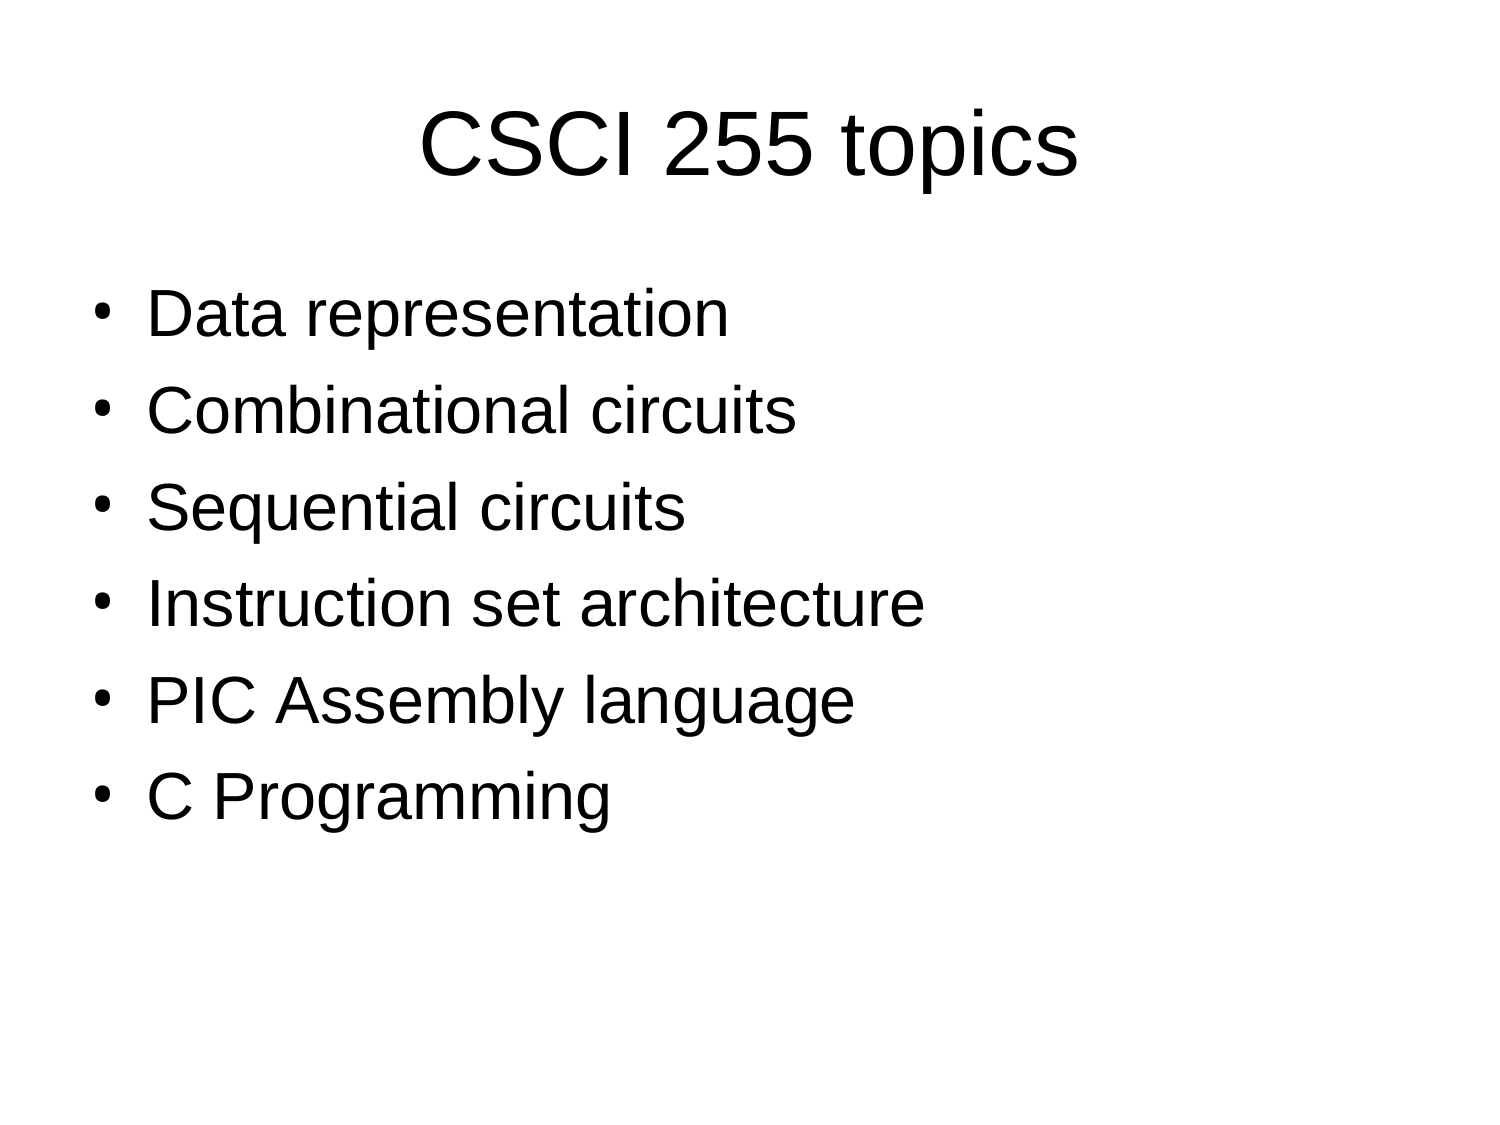

# CSCI 255 topics
Data representation
Combinational circuits
Sequential circuits
Instruction set architecture
PIC Assembly language
C Programming